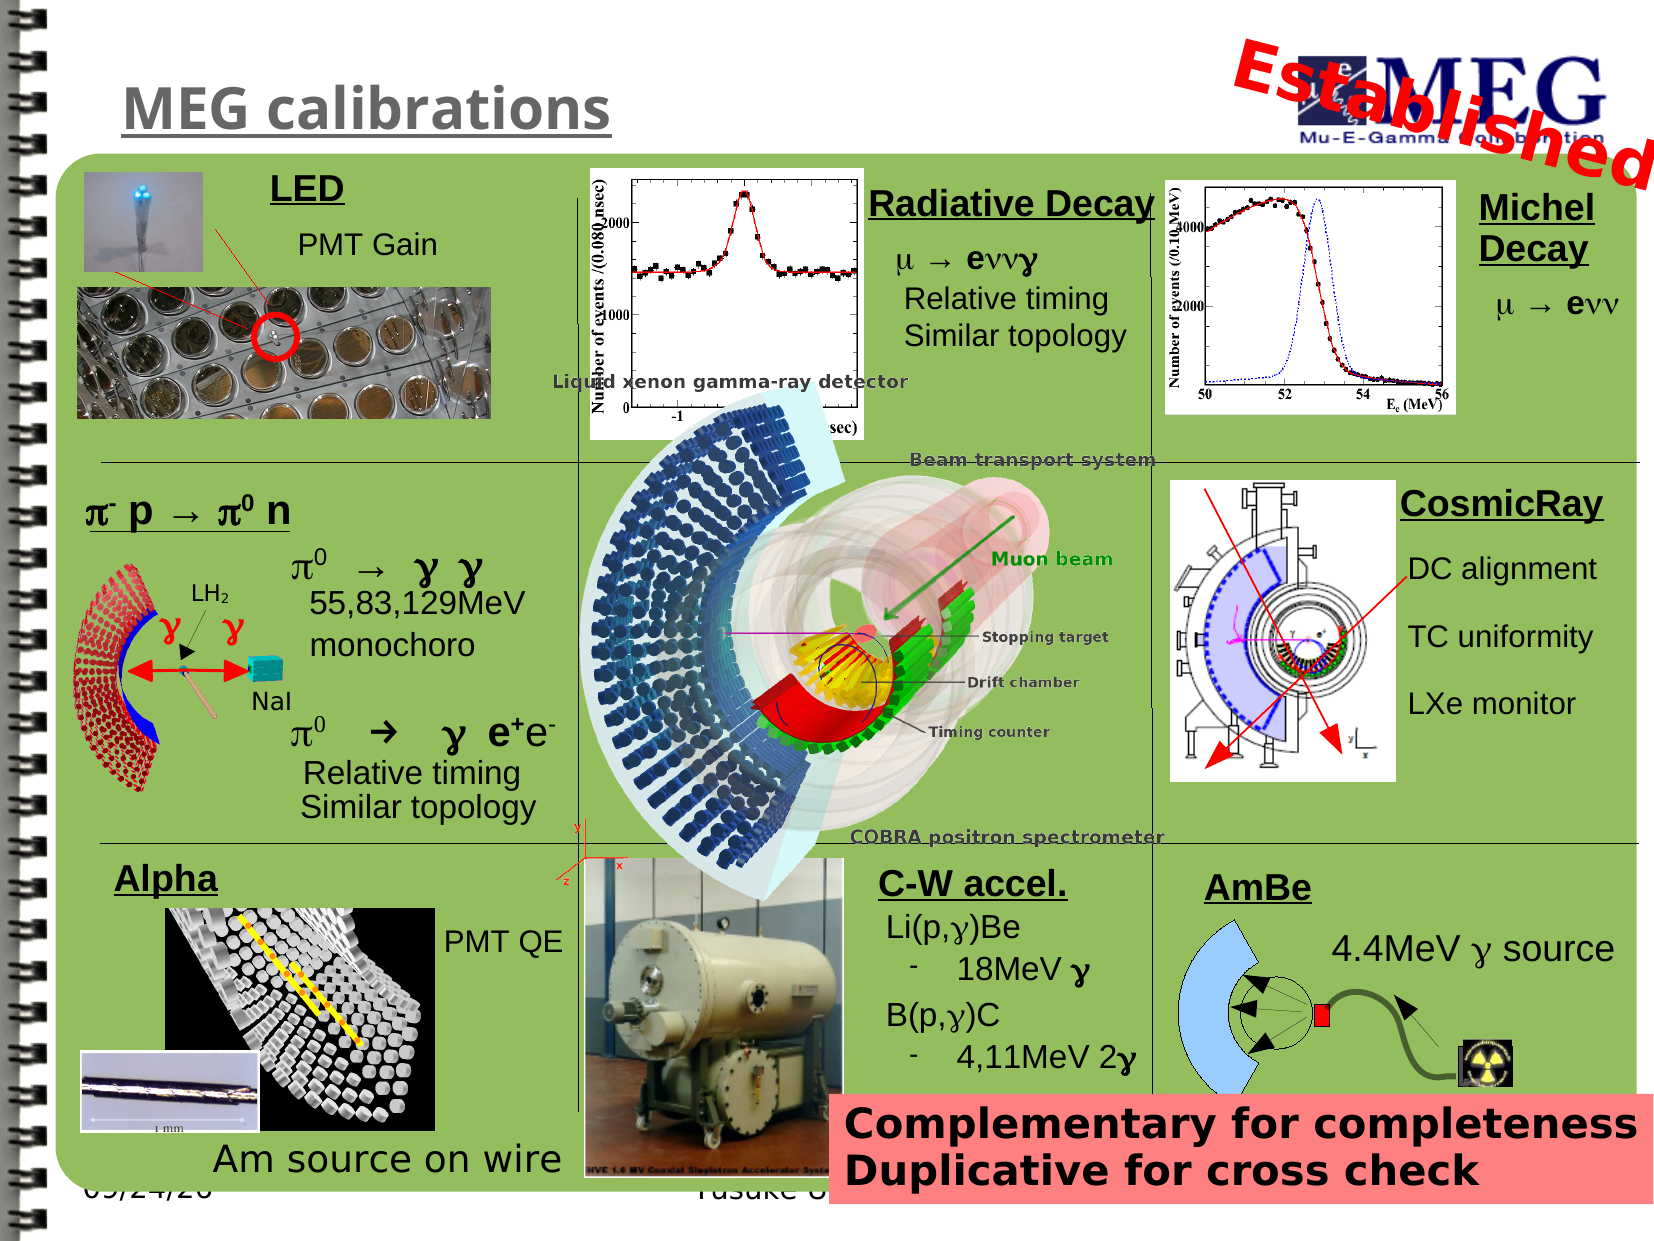

# MEG calibrations
Established
LED
Radiative Decay
Michel
Decay
PMT Gain
m → enng
 Relative timing
 Similar topology
m → enn
CosmicRay
- p → 0 n
0 → 
 55,83,129MeV monochoro
DC alignment
TC uniformity
LXe monitor
LH2
g
g
NaI
0 → e+e-
	 Relative timing
 Similar topology
Alpha
C-W accel.
AmBe
Am source on wire
Li(p,g)Be
18MeV g
PMT QE
4.4MeV g source
B(p,g)C
4,11MeV 2g
Complementary for completeness
Duplicative for cross check
11
Yusuke UCHIYAMA